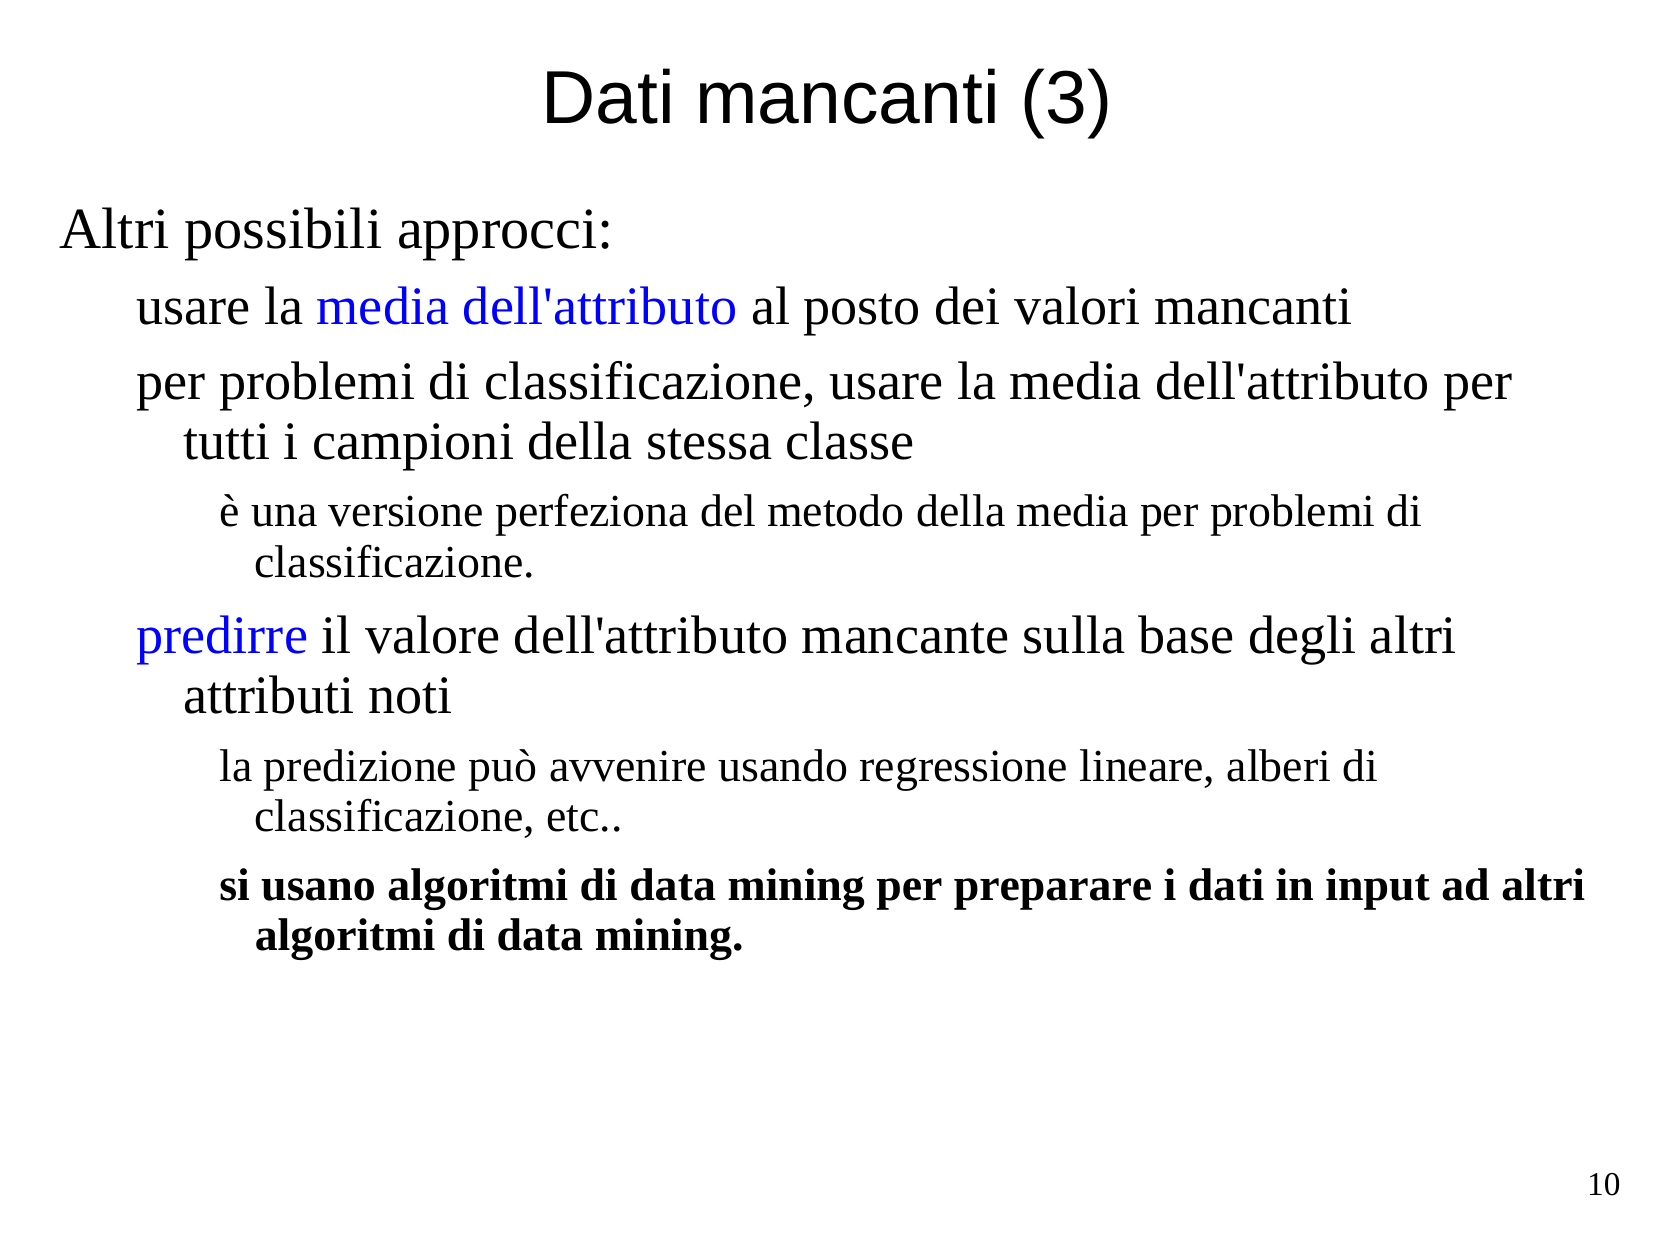

# Dati mancanti (3)
Altri possibili approcci:
usare la media dell'attributo al posto dei valori mancanti
per problemi di classificazione, usare la media dell'attributo per tutti i campioni della stessa classe
è una versione perfeziona del metodo della media per problemi di classificazione.
predirre il valore dell'attributo mancante sulla base degli altri attributi noti
la predizione può avvenire usando regressione lineare, alberi di classificazione, etc..
si usano algoritmi di data mining per preparare i dati in input ad altri algoritmi di data mining.